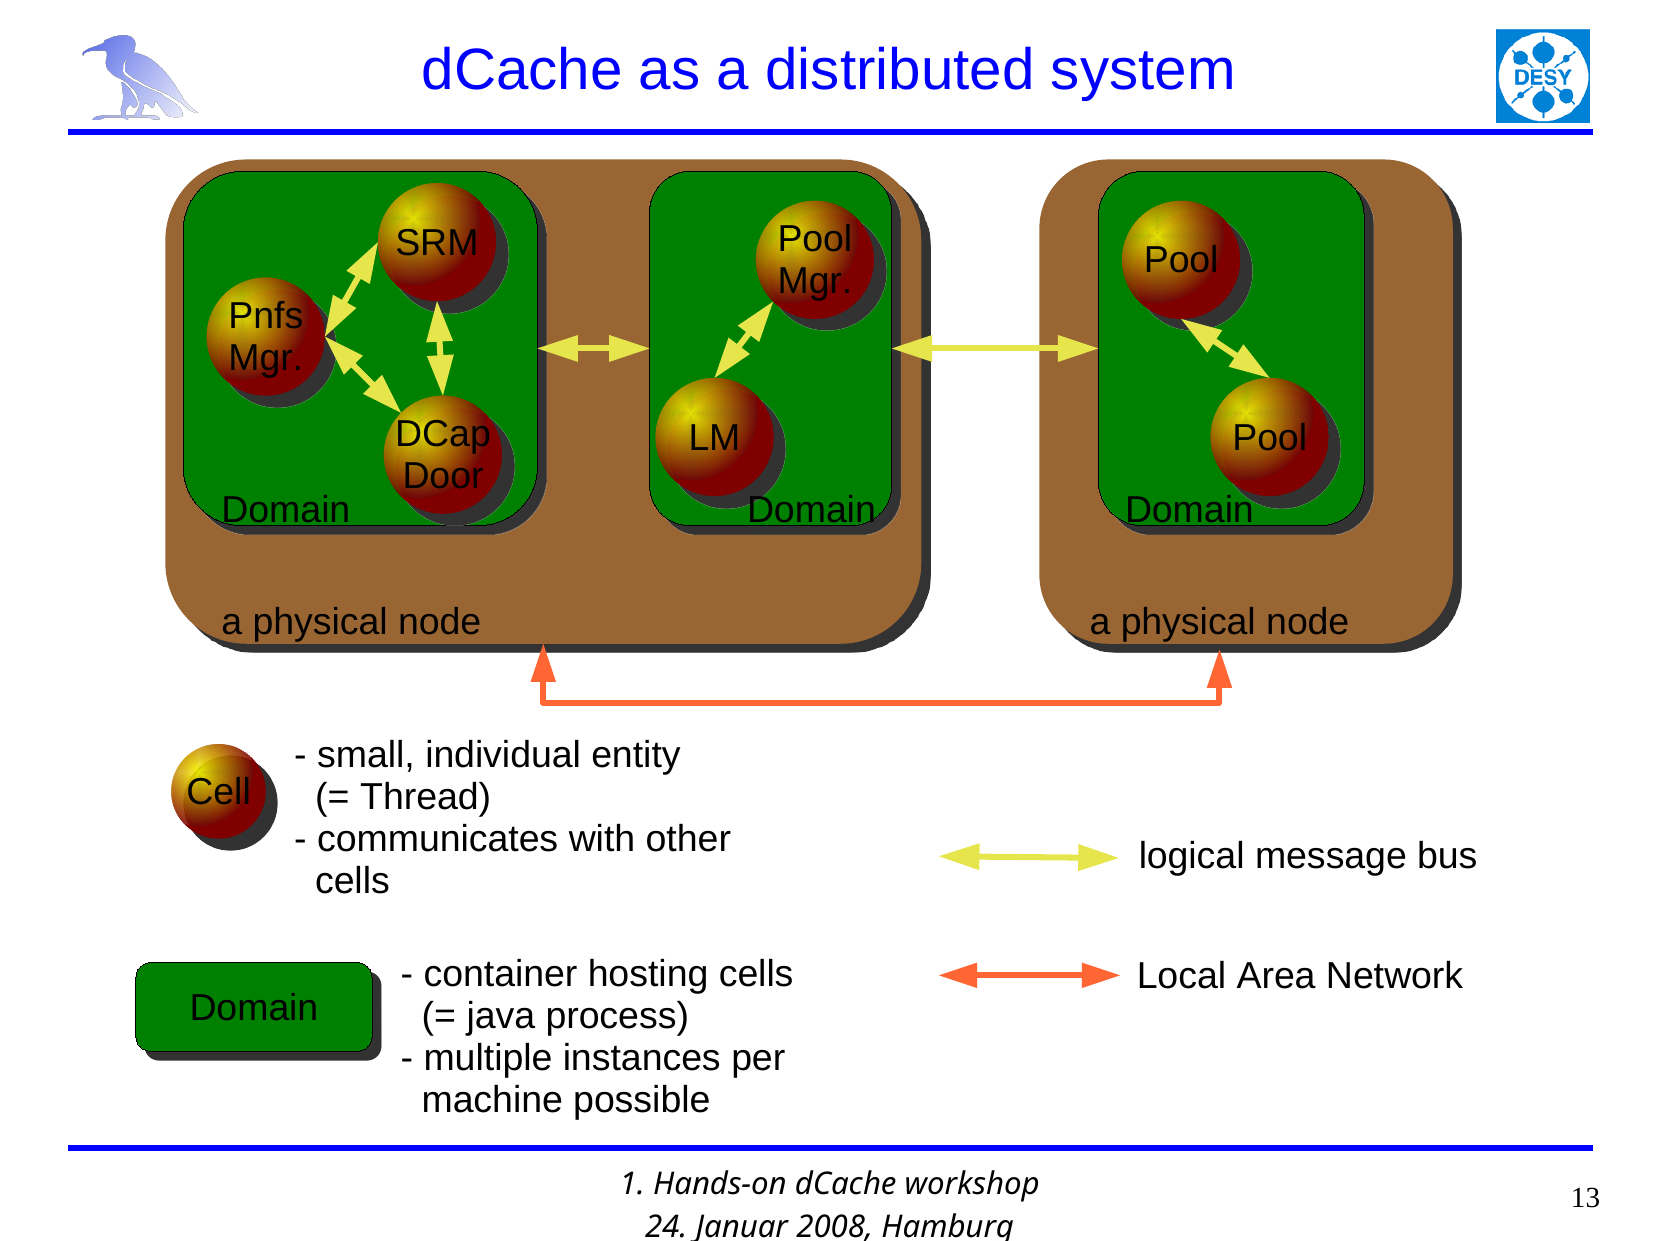

# dCache as a distributed system
SRM
Pool
Mgr.
Pool
Pnfs
Mgr.
LM
Pool
DCap
Door
Domain
Domain
Domain
a physical node
a physical node
- small, individual entity
 (= Thread)
- communicates with other
 cells
Cell
logical message bus
- container hosting cells
 (= java process)
- multiple instances per
 machine possible
Local Area Network
Domain
13